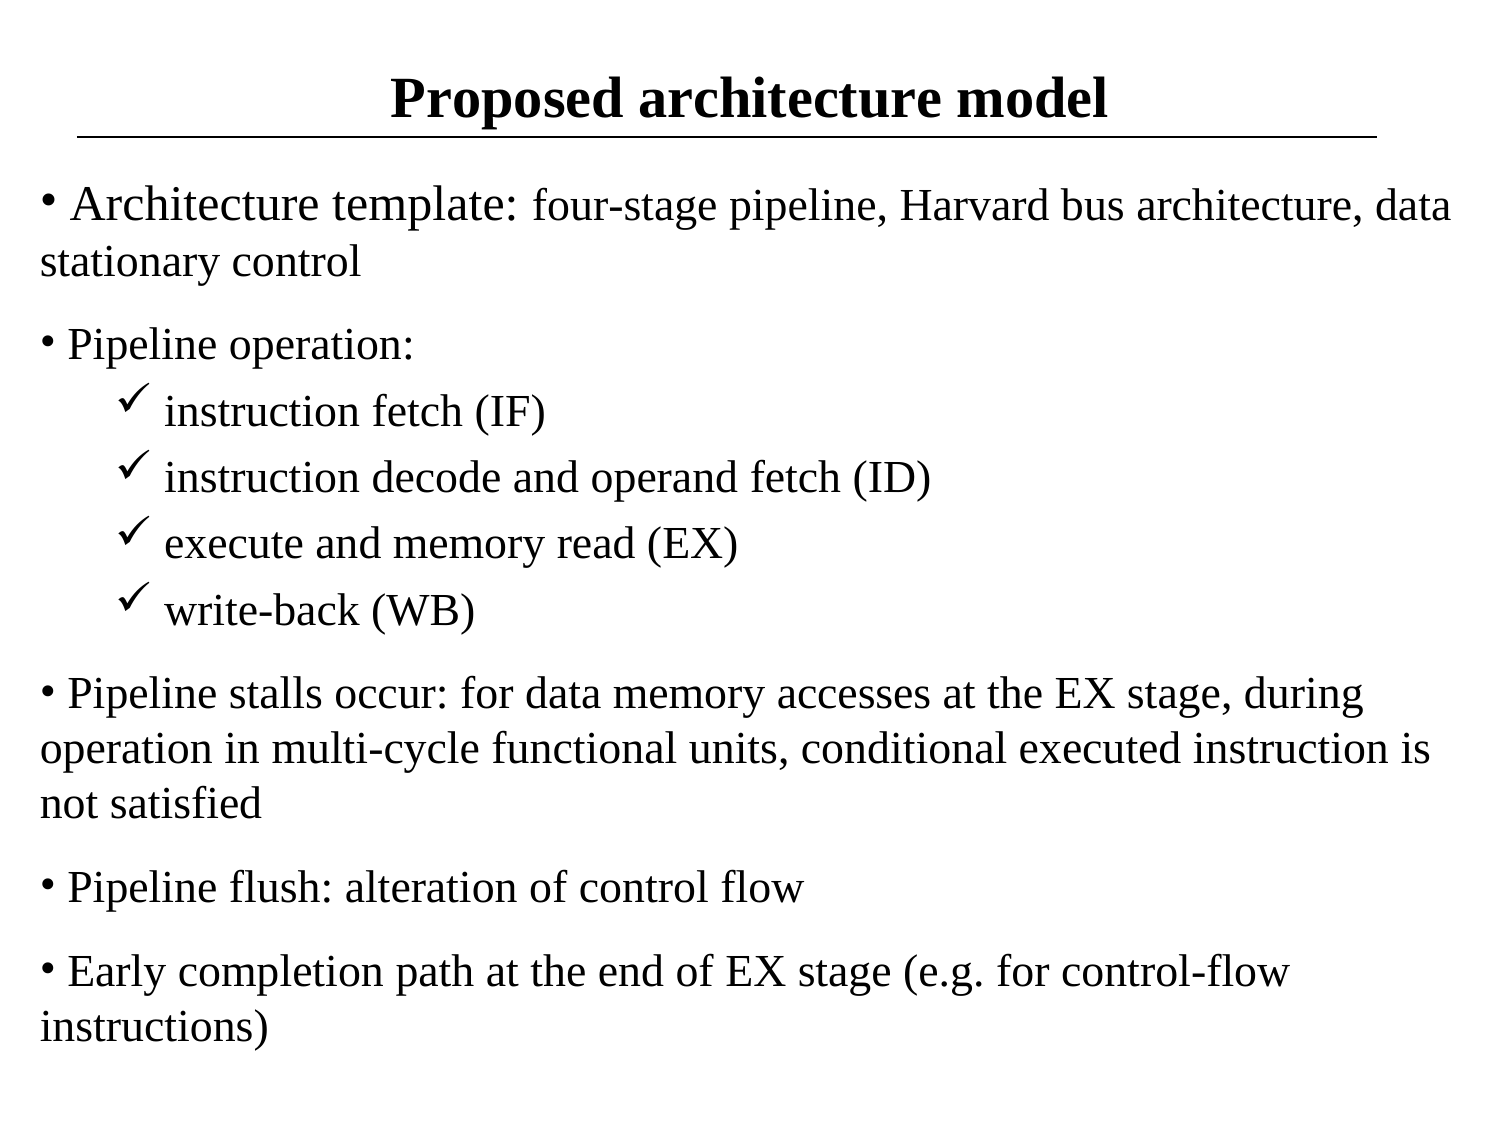

# Proposed architecture model
 Architecture template: four-stage pipeline, Harvard bus architecture, data stationary control
 Pipeline operation:
 instruction fetch (IF)
 instruction decode and operand fetch (ID)
 execute and memory read (EX)
 write-back (WB)
 Pipeline stalls occur: for data memory accesses at the EX stage, during operation in multi-cycle functional units, conditional executed instruction is not satisfied
 Pipeline flush: alteration of control flow
 Early completion path at the end of EX stage (e.g. for control-flow instructions)